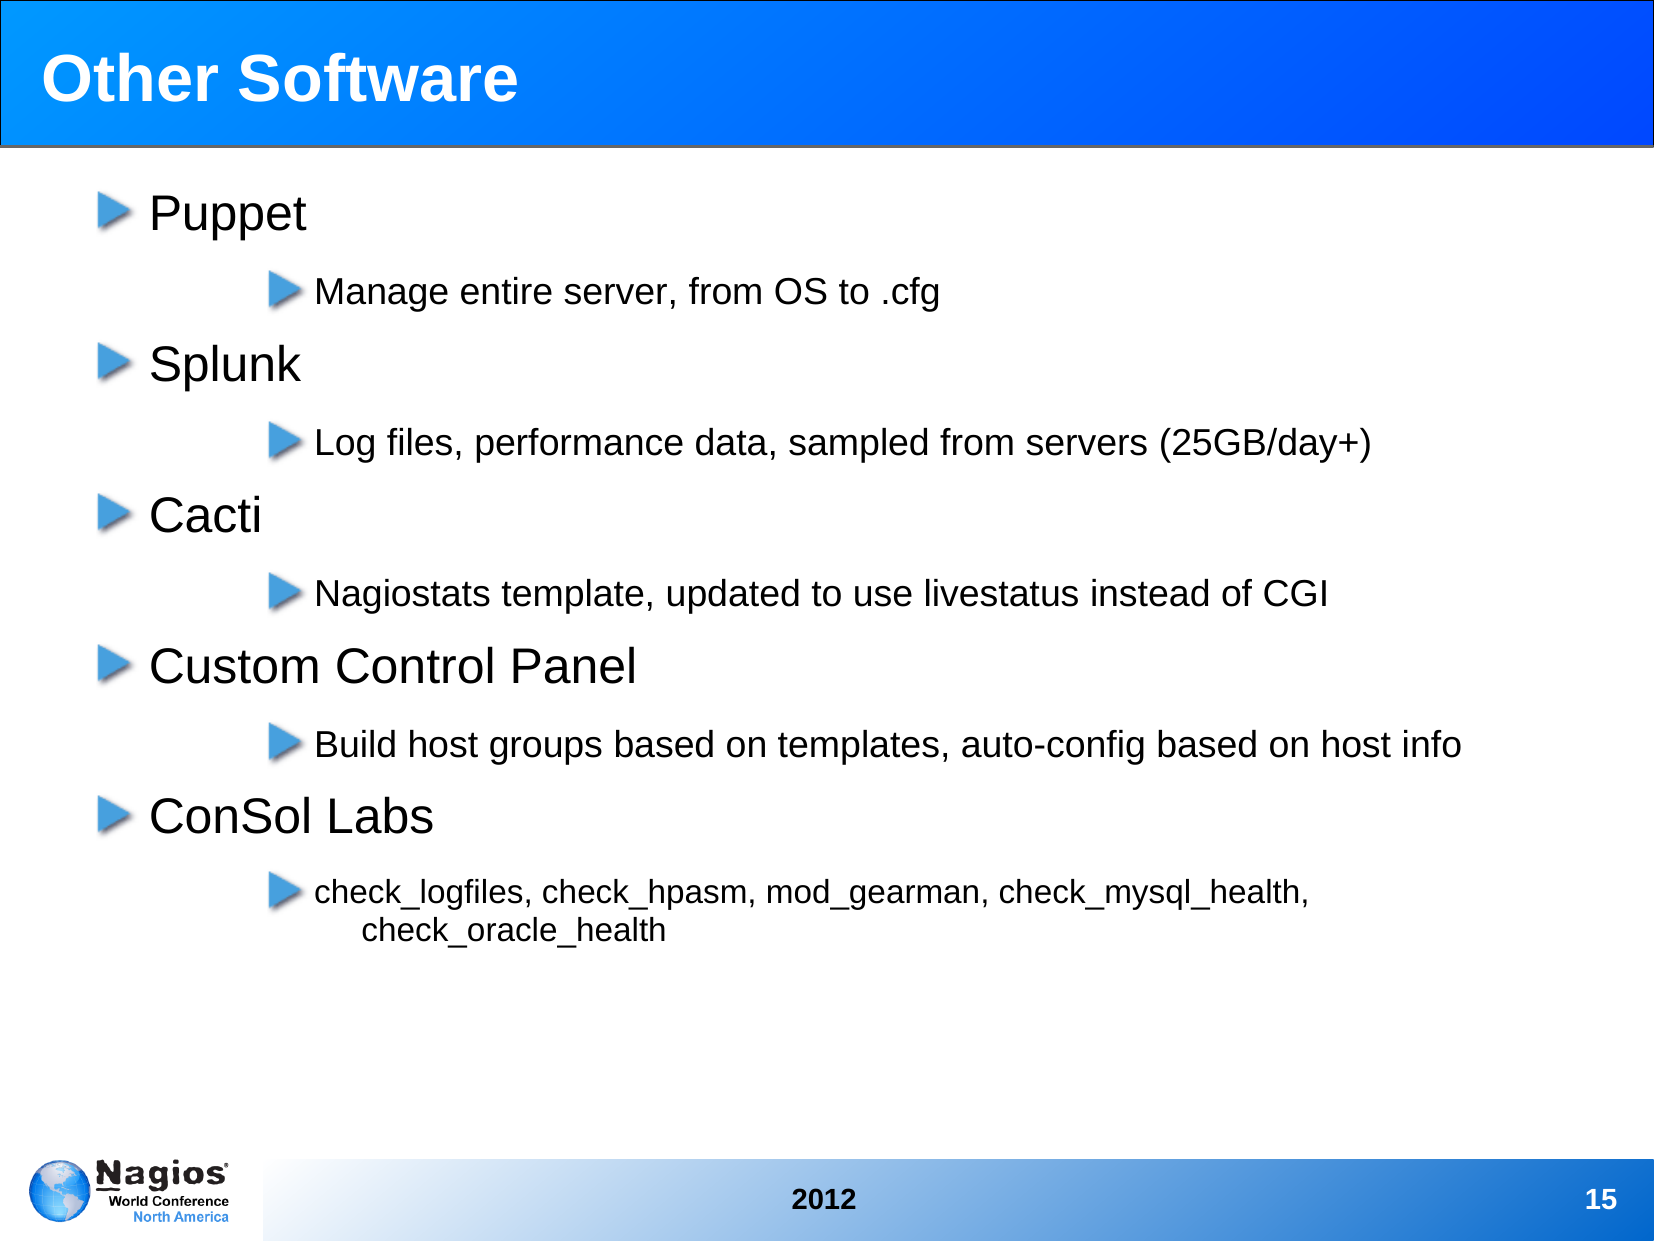

# Other Software
Puppet
Manage entire server, from OS to .cfg
Splunk
Log files, performance data, sampled from servers (25GB/day+)
Cacti
Nagiostats template, updated to use livestatus instead of CGI
Custom Control Panel
Build host groups based on templates, auto-config based on host info
ConSol Labs
check_logfiles, check_hpasm, mod_gearman, check_mysql_health, check_oracle_health
2012
15